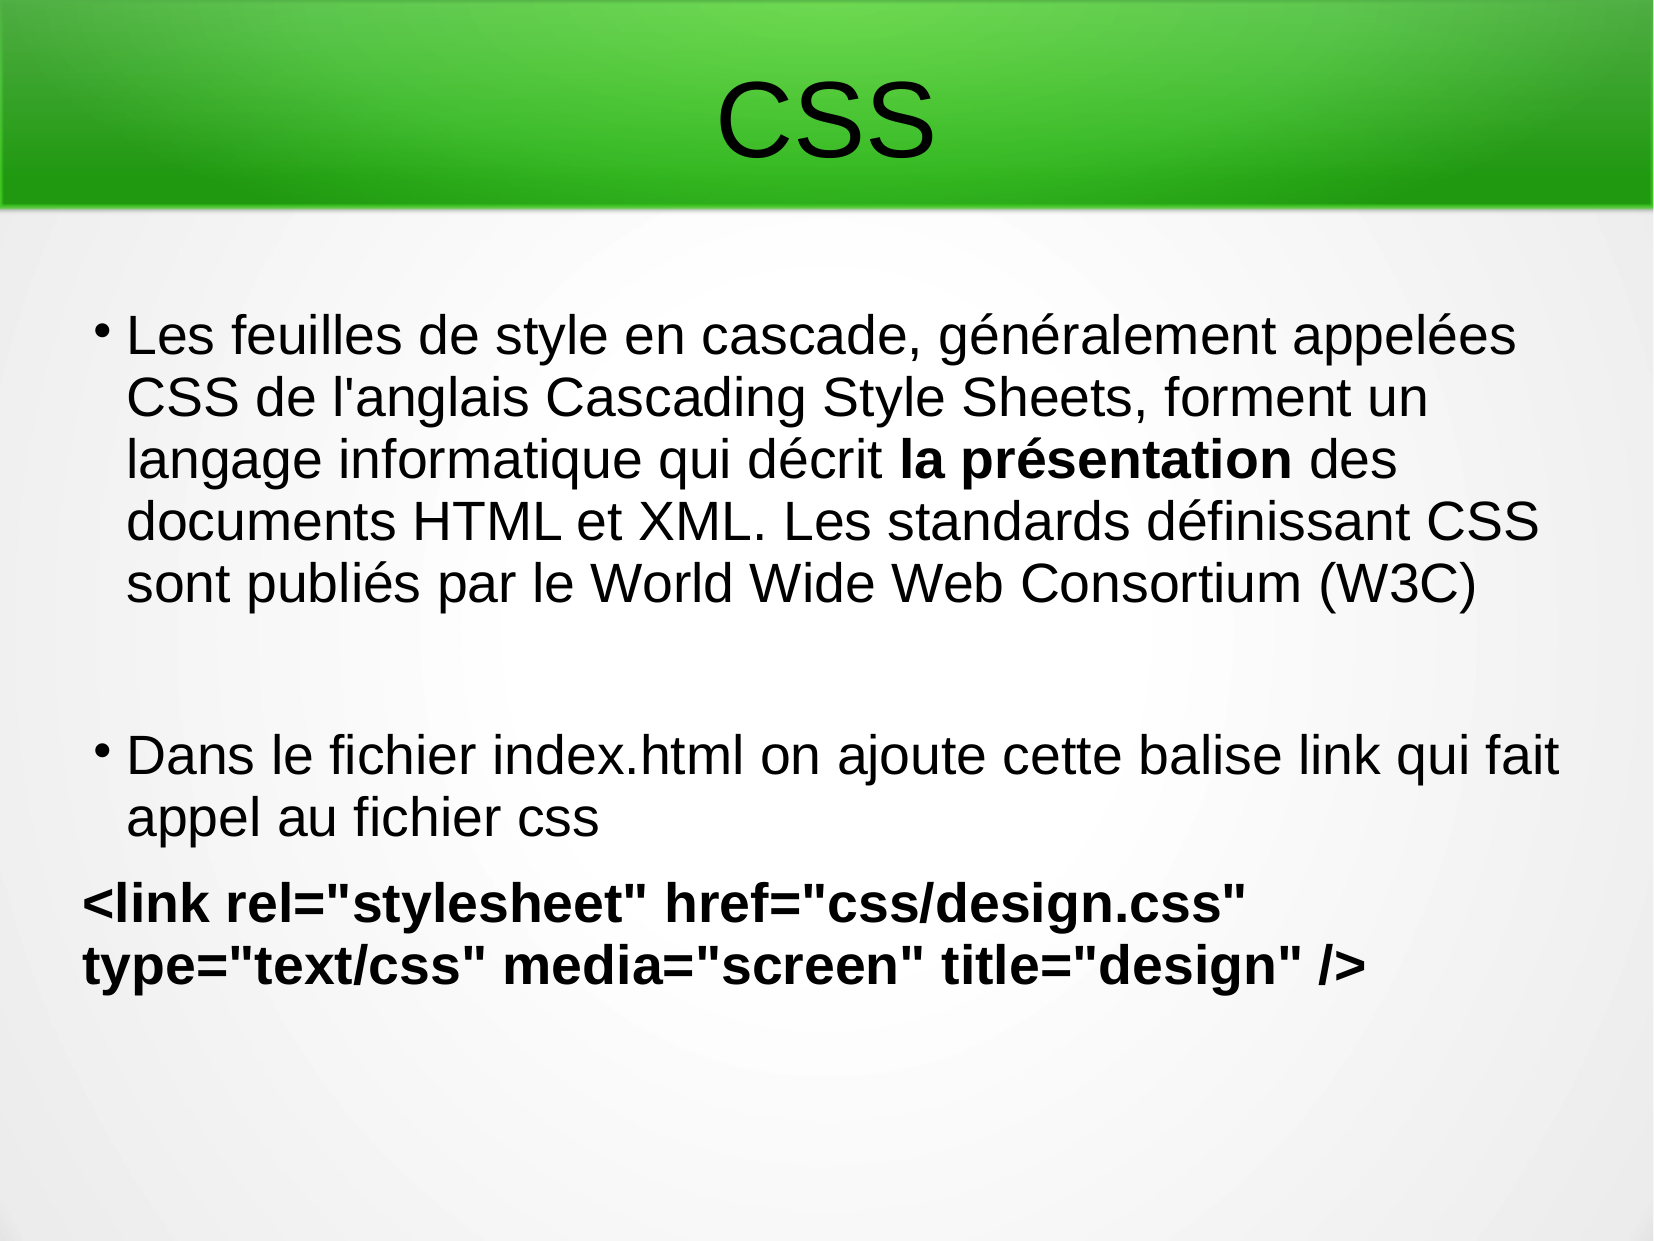

# CSS
Les feuilles de style en cascade, généralement appelées CSS de l'anglais Cascading Style Sheets, forment un langage informatique qui décrit la présentation des documents HTML et XML. Les standards définissant CSS sont publiés par le World Wide Web Consortium (W3C)
Dans le fichier index.html on ajoute cette balise link qui fait appel au fichier css
<link rel="stylesheet" href="css/design.css" type="text/css" media="screen" title="design" />